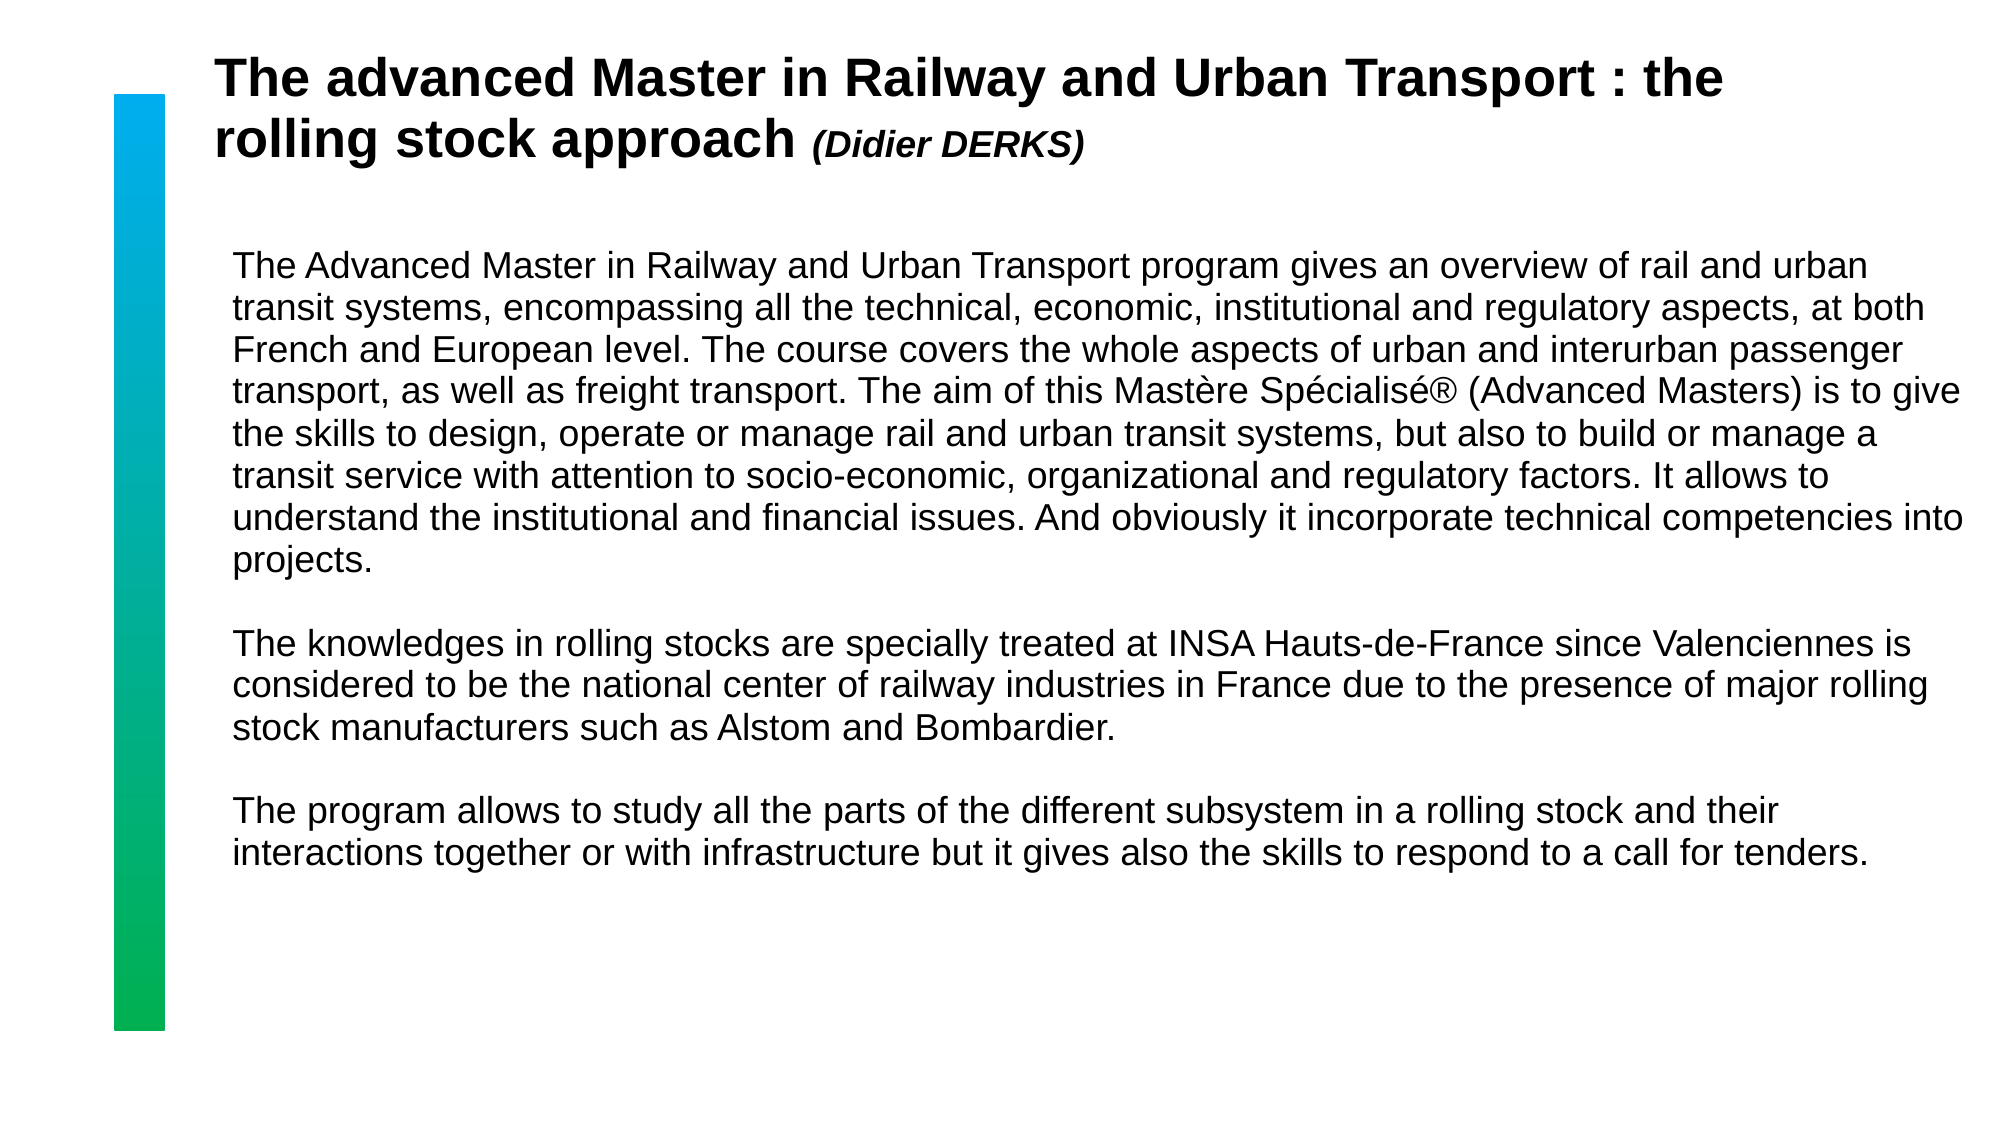

The advanced Master in Railway and Urban Transport : the rolling stock approach (Didier DERKS)
The Advanced Master in Railway and Urban Transport program gives an overview of rail and urban transit systems, encompassing all the technical, economic, institutional and regulatory aspects, at both French and European level. The course covers the whole aspects of urban and interurban passenger transport, as well as freight transport. The aim of this Mastère Spécialisé® (Advanced Masters) is to give the skills to design, operate or manage rail and urban transit systems, but also to build or manage a transit service with attention to socio-economic, organizational and regulatory factors. It allows to understand the institutional and financial issues. And obviously it incorporate technical competencies into projects.
The knowledges in rolling stocks are specially treated at INSA Hauts-de-France since Valenciennes is considered to be the national center of railway industries in France due to the presence of major rolling stock manufacturers such as Alstom and Bombardier.
The program allows to study all the parts of the different subsystem in a rolling stock and their interactions together or with infrastructure but it gives also the skills to respond to a call for tenders.